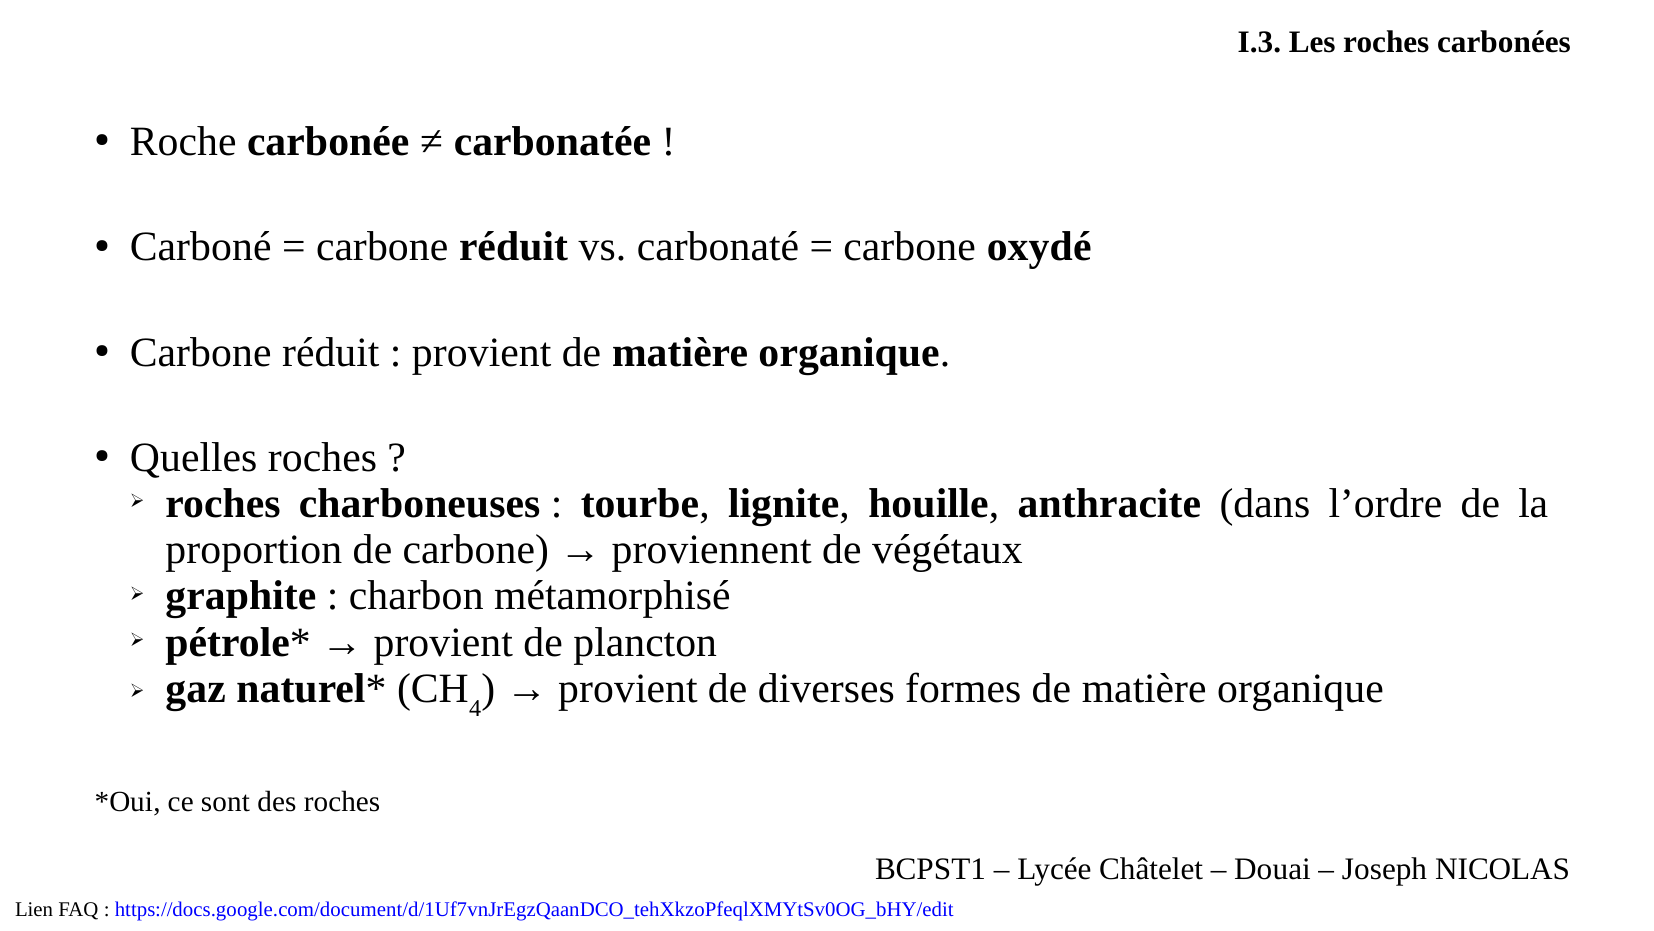

I.3. Les roches carbonées
Roche carbonée ≠ carbonatée !
Carboné = carbone réduit vs. carbonaté = carbone oxydé
Carbone réduit : provient de matière organique.
Quelles roches ?
roches charboneuses : tourbe, lignite, houille, anthracite (dans l’ordre de la proportion de carbone) → proviennent de végétaux
graphite : charbon métamorphisé
pétrole* → provient de plancton
gaz naturel* (CH4) → provient de diverses formes de matière organique
*Oui, ce sont des roches
BCPST1 – Lycée Châtelet – Douai – Joseph NICOLAS
Lien FAQ : https://docs.google.com/document/d/1Uf7vnJrEgzQaanDCO_tehXkzoPfeqlXMYtSv0OG_bHY/edit